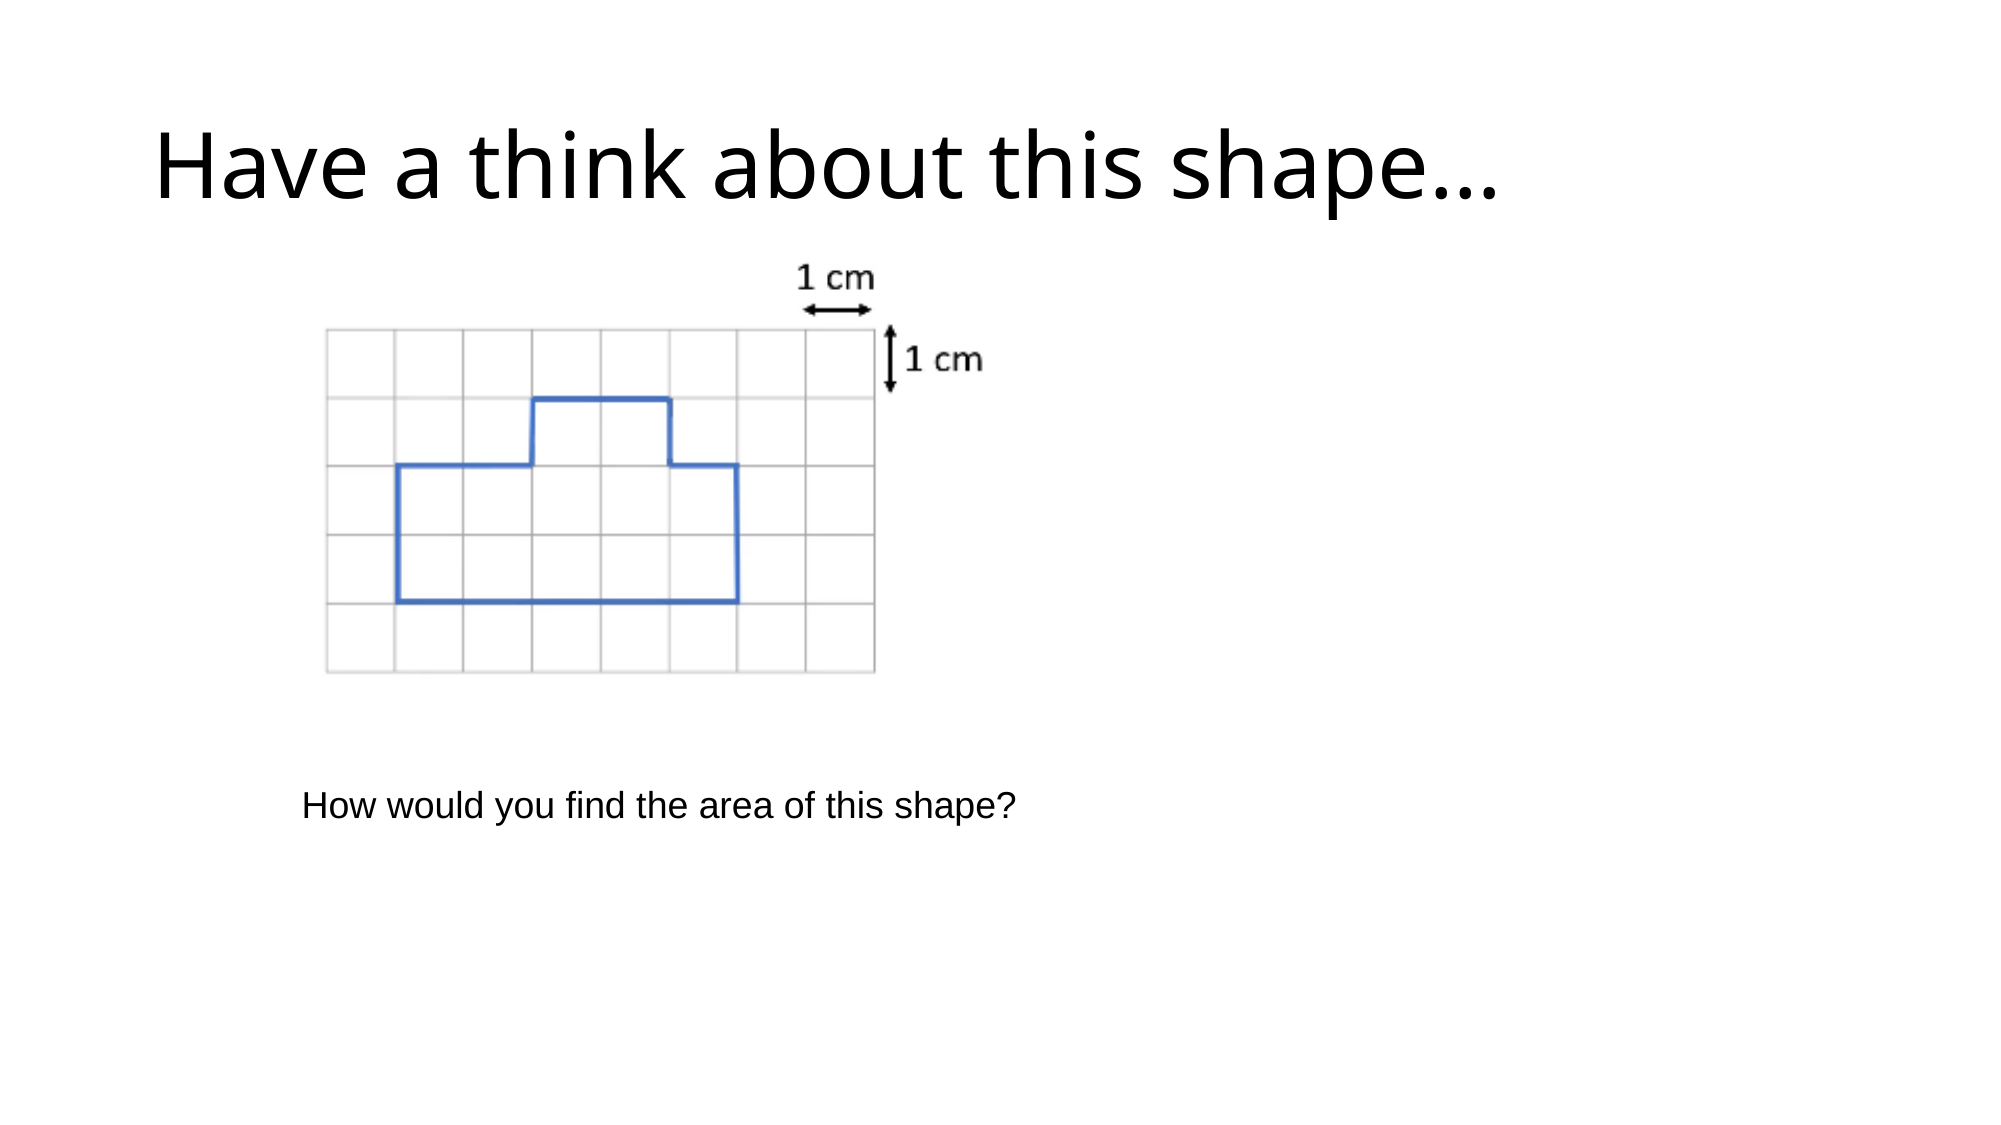

# Have a think about this shape…
How would you find the area of this shape?